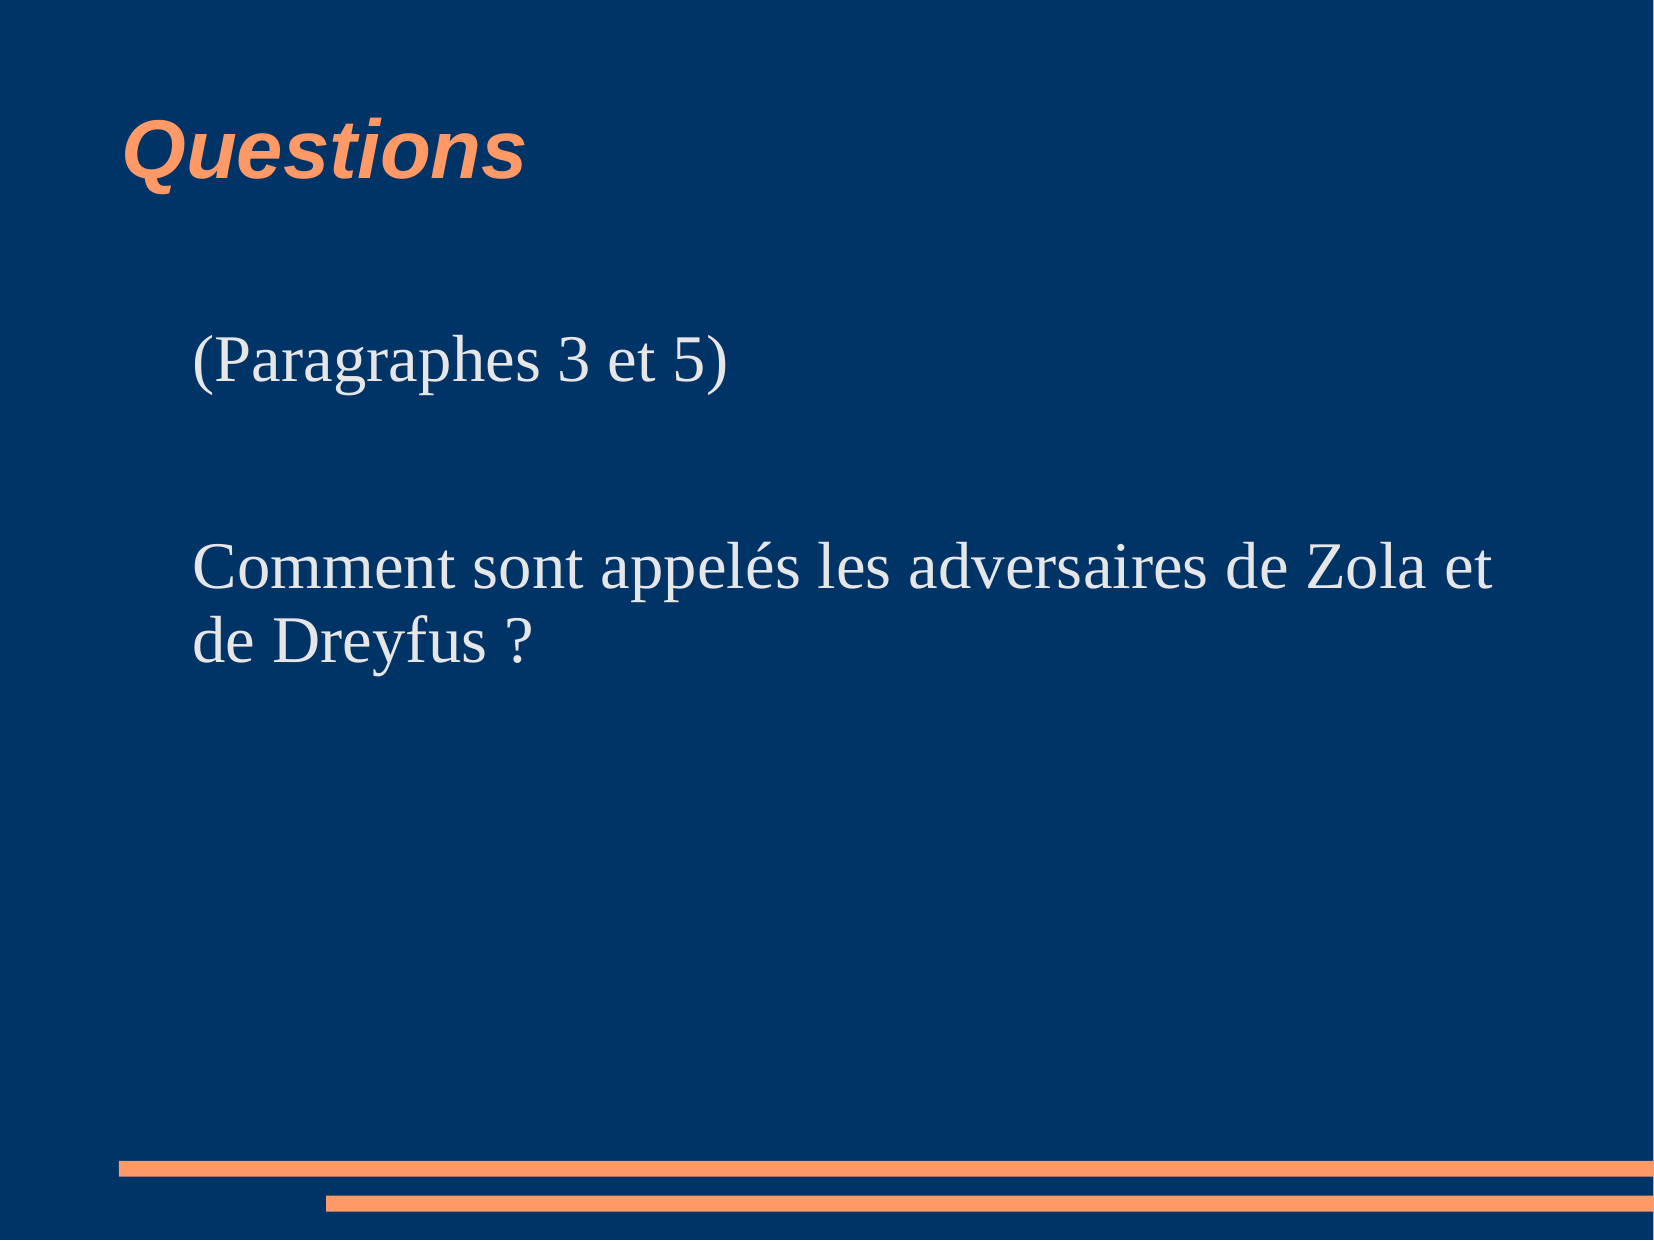

# Questions
(Paragraphes 3 et 5)
Comment sont appelés les adversaires de Zola et de Dreyfus ?